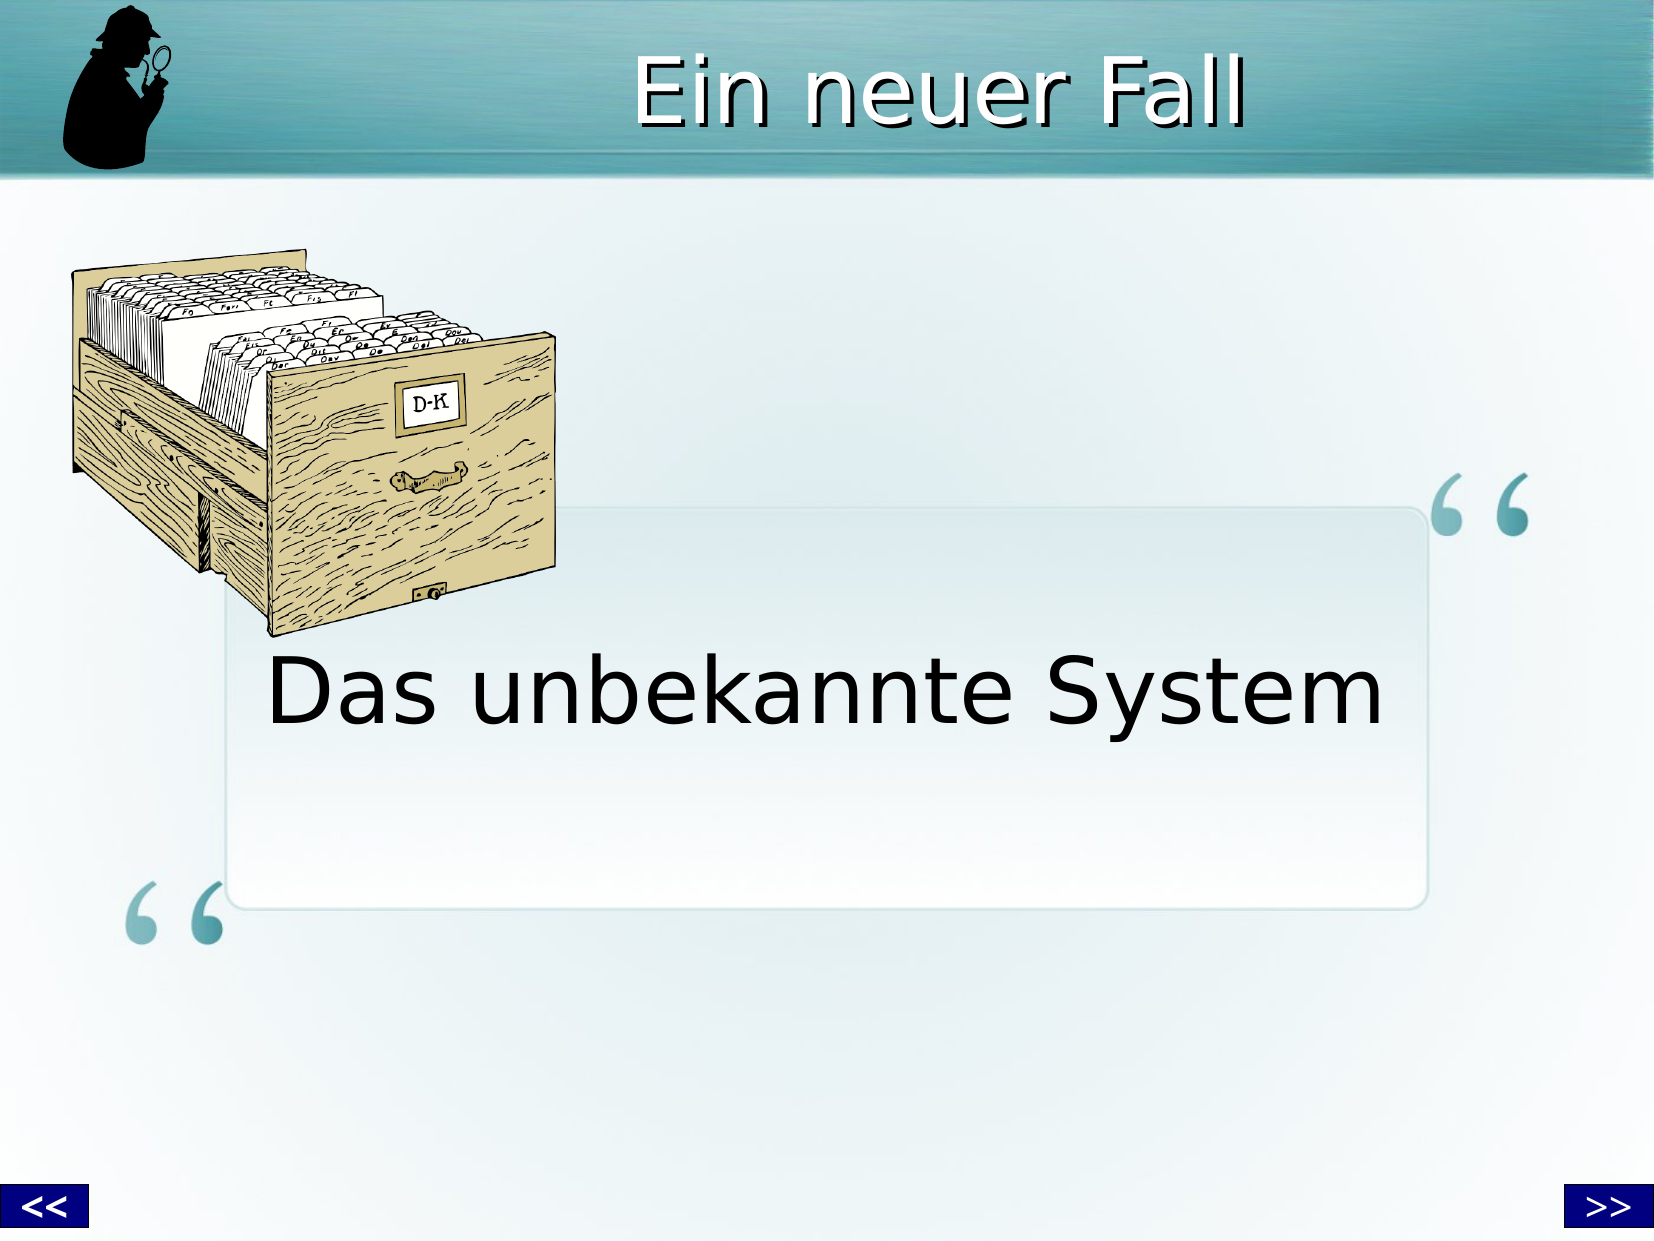

# Ein neuer Fall
Das unbekannte System